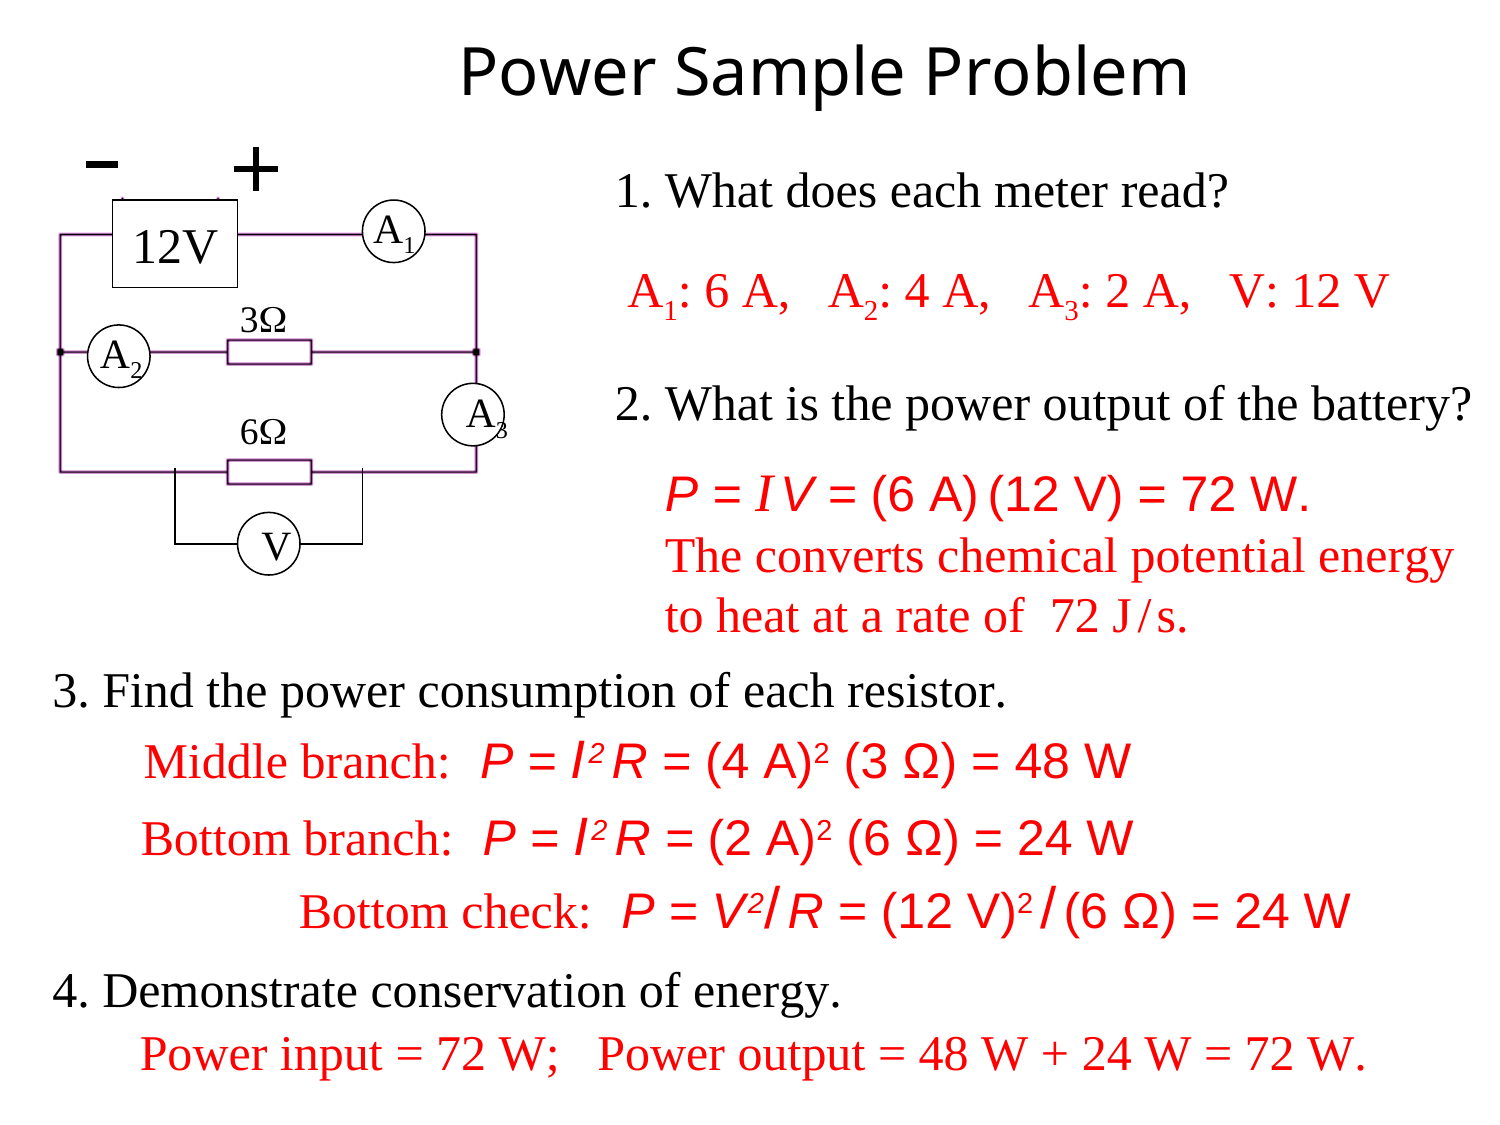

# Power Sample Problem
1. What does each meter read?
A1
12V
A1: 6 A, A2: 4 A, A3: 2 A, V: 12 V
3
A2
2. What is the power output of the battery?
A3
6
P = I V = (6 A) (12 V) = 72 W.
The converts chemical potential energy to heat at a rate of 72 J / s.
V
3. Find the power consumption of each resistor.
Middle branch: P = I 2 R = (4 A)2 (3 Ω) = 48 W
Bottom branch: P = I 2 R = (2 A)2 (6 Ω) = 24 W
Bottom check: P = V 2/ R = (12 V)2 / (6 Ω) = 24 W
4. Demonstrate conservation of energy.
Power input = 72 W; Power output = 48 W + 24 W = 72 W.